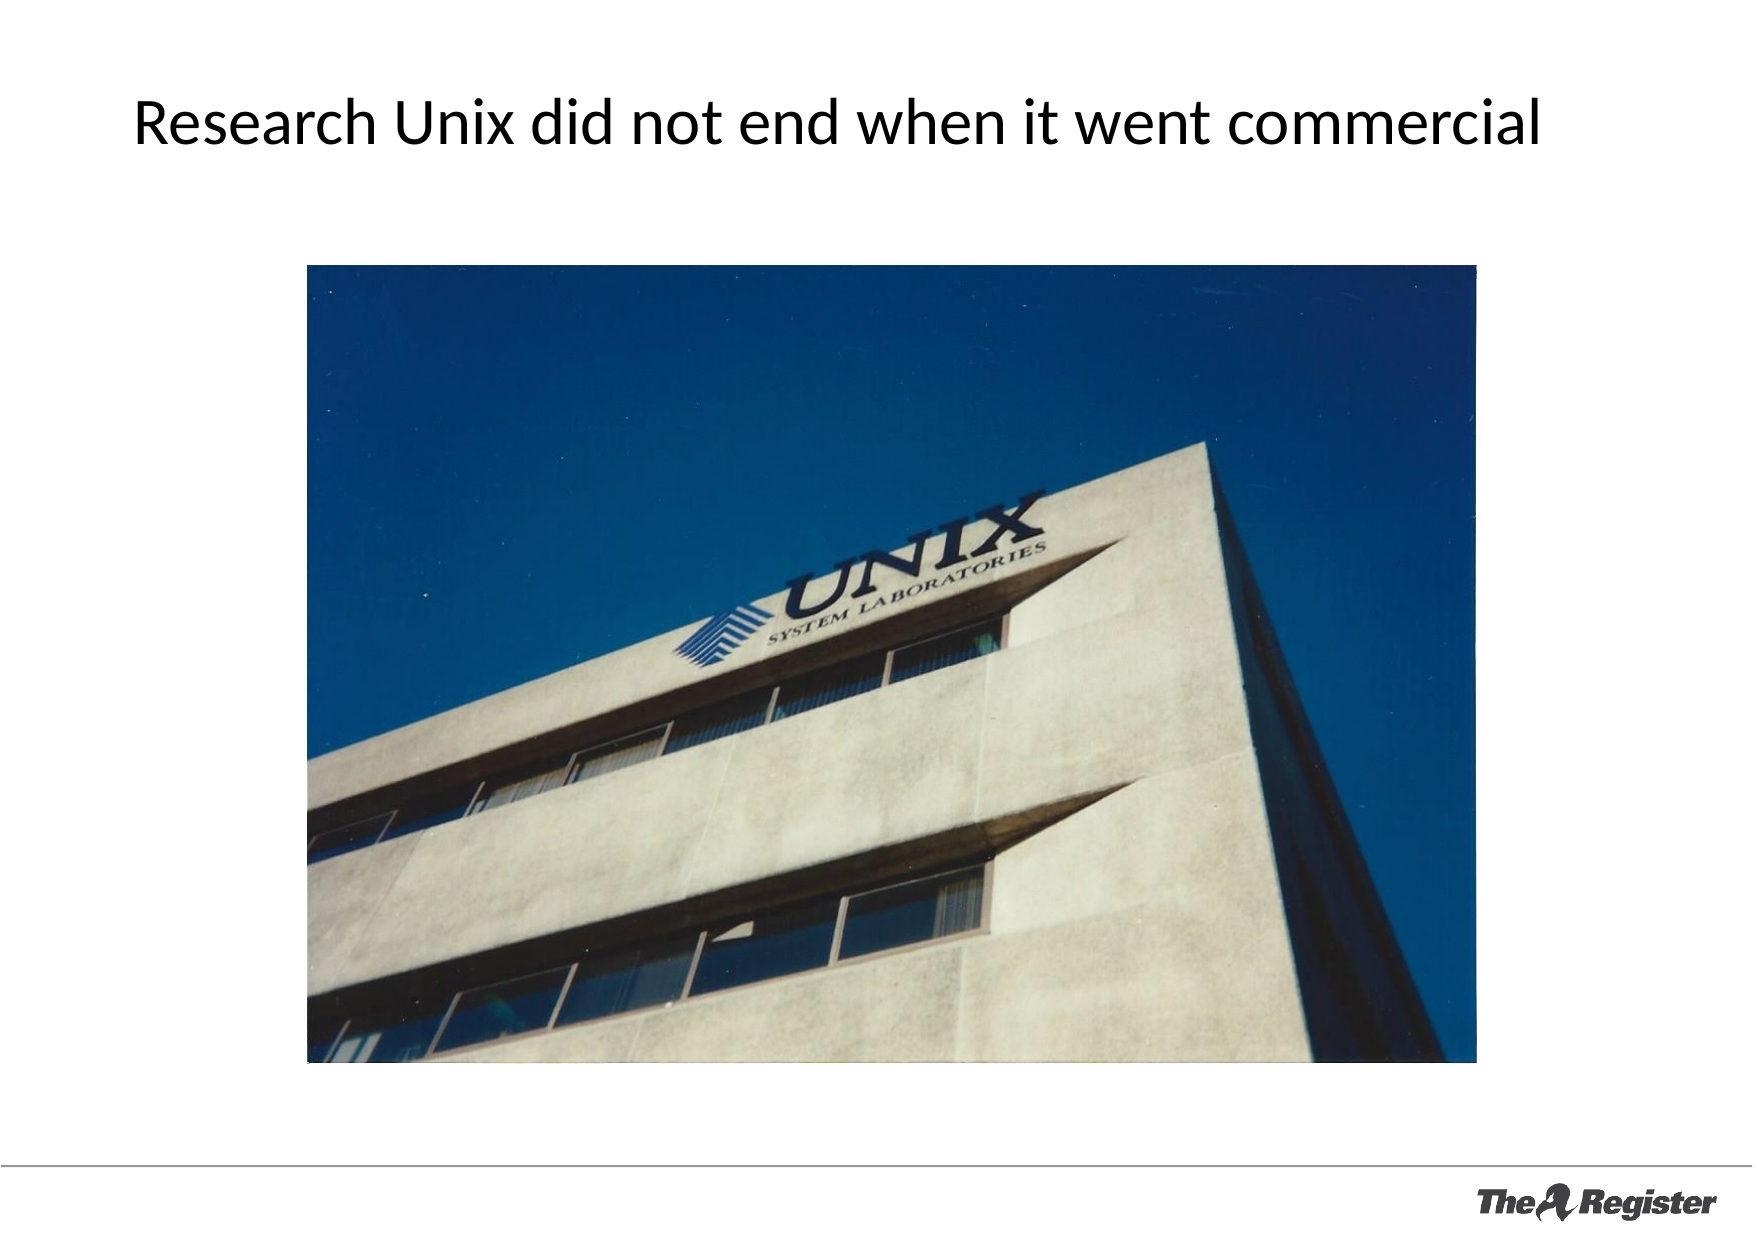

# Research Unix did not end when it went commercial